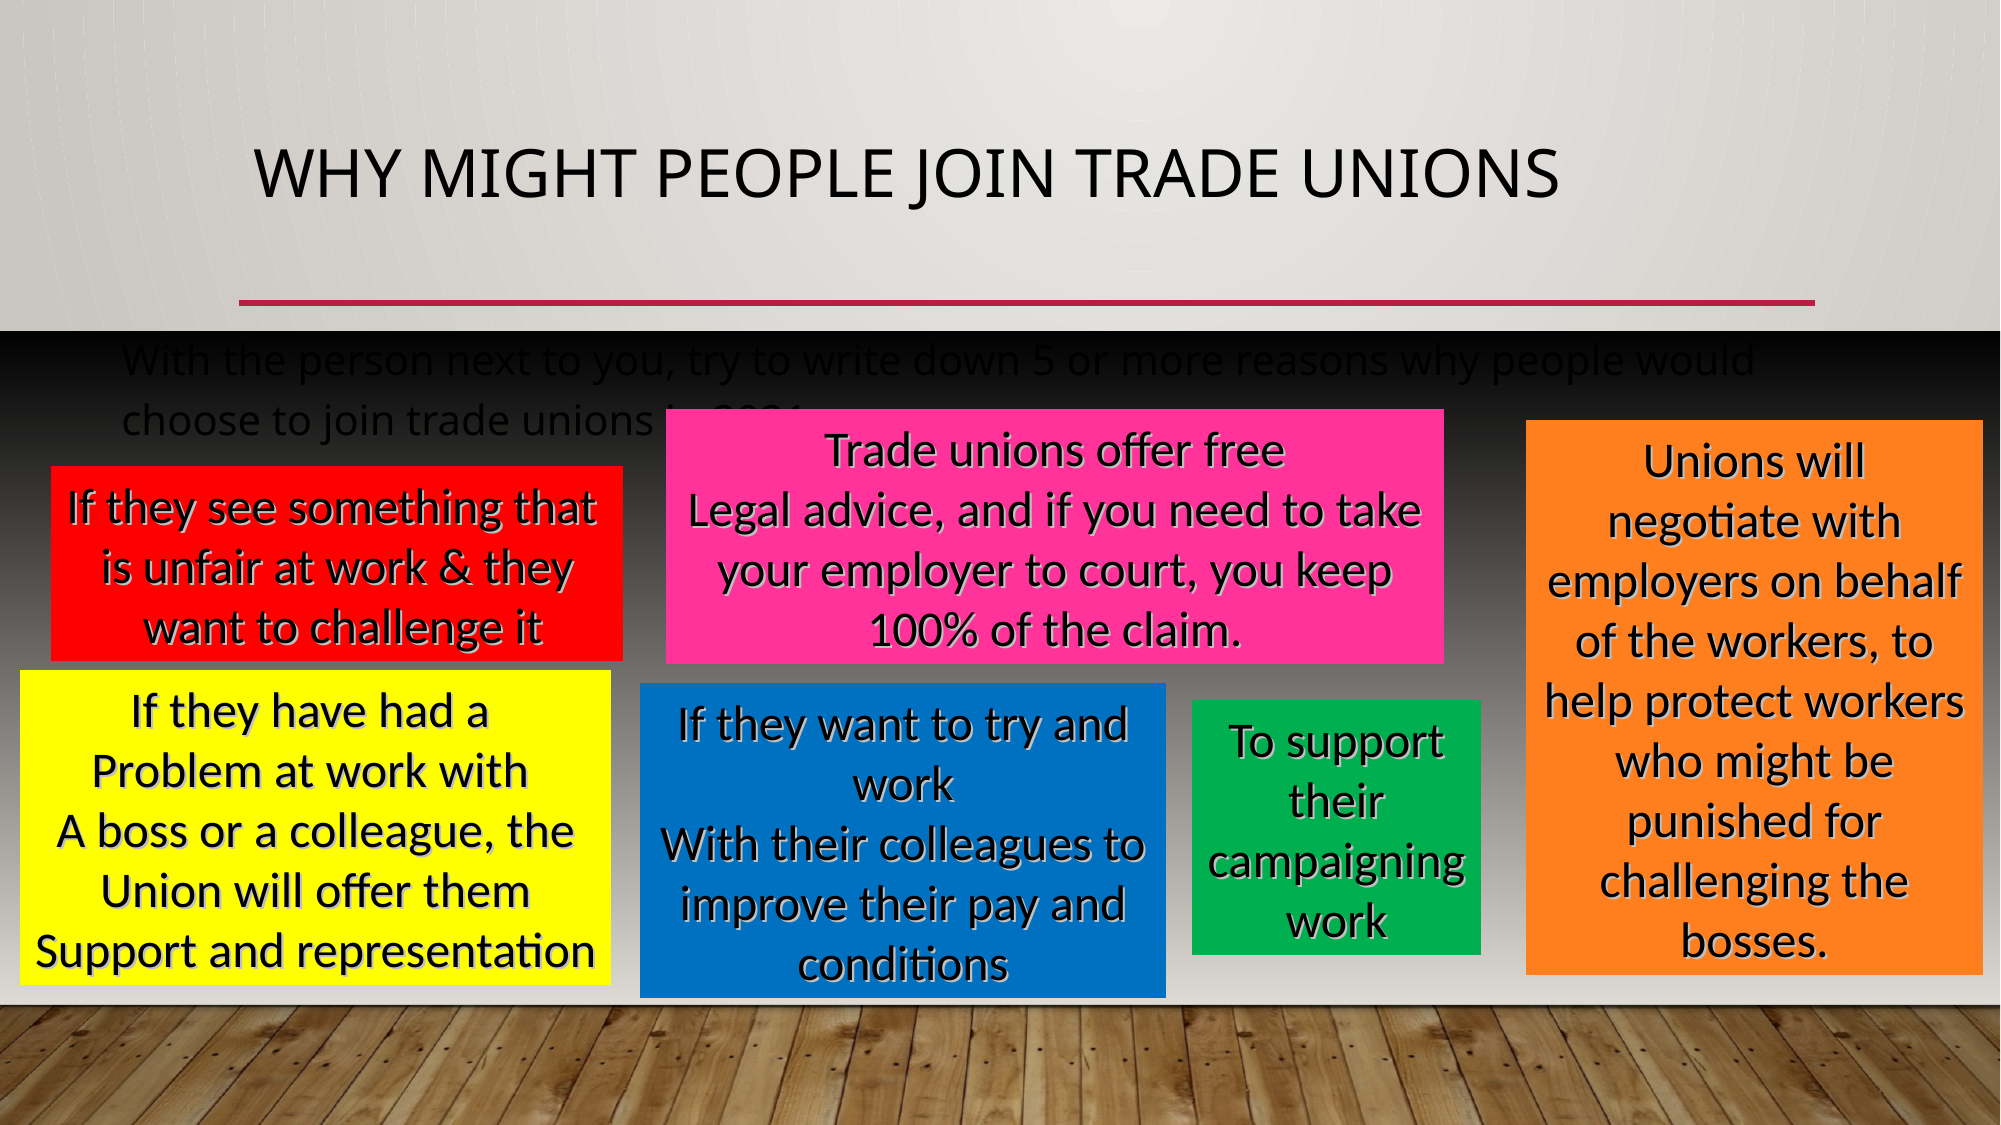

# Why might people join trade unions
With the person next to you, try to write down 5 or more reasons why people would choose to join trade unions in 2021.
Trade unions offer free
Legal advice, and if you need to take your employer to court, you keep 100% of the claim.
Unions will negotiate with employers on behalf of the workers, to help protect workers who might be punished for challenging the bosses.
If they see something that
is unfair at work & they
 want to challenge it
If they have had a
Problem at work with
A boss or a colleague, the
Union will offer them
Support and representation
If they want to try and work
With their colleagues to improve their pay and conditions
To support their campaigning work